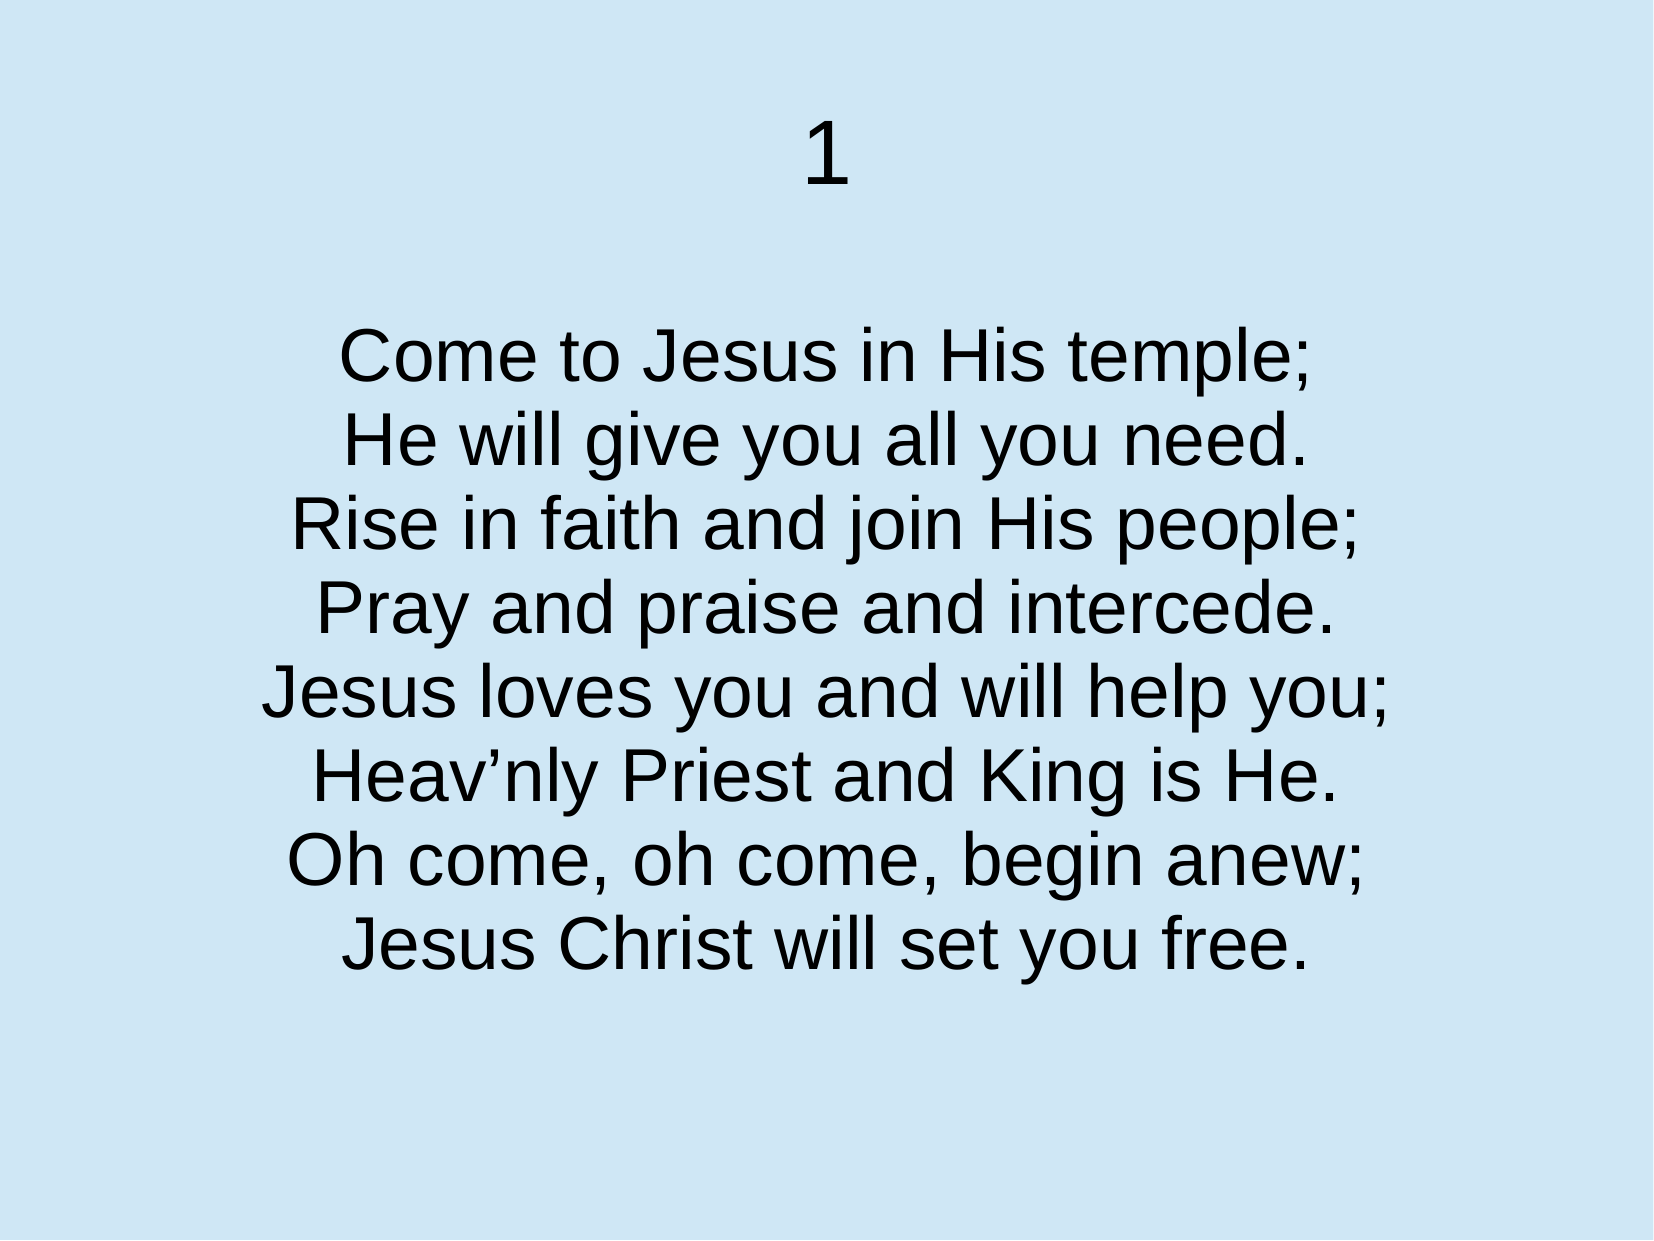

# 1
Come to Jesus in His temple;
He will give you all you need.
Rise in faith and join His people;
Pray and praise and intercede.
Jesus loves you and will help you;
Heav’nly Priest and King is He.
Oh come, oh come, begin anew;
Jesus Christ will set you free.